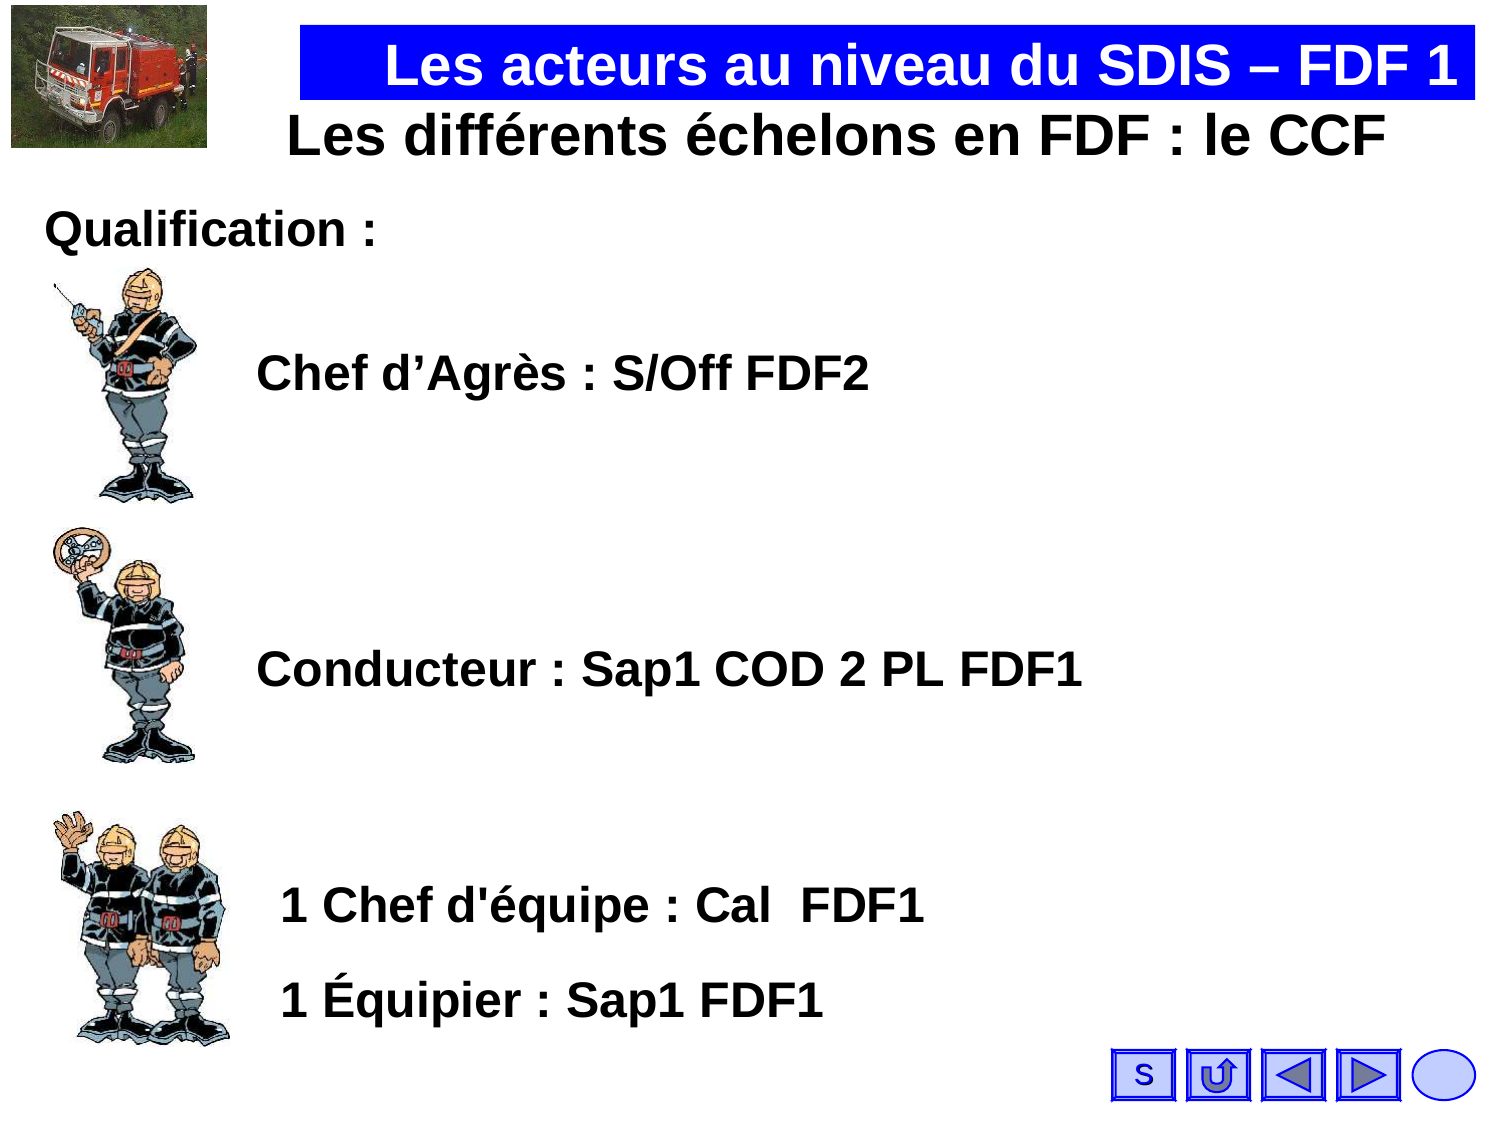

Les acteurs au niveau du SDIS – FDF 1
Les différents échelons en FDF : le CCF
Qualification :
Chef d’Agrès : S/Off FDF2
Conducteur : Sap1 COD 2 PL FDF1
1 Chef d'équipe : Cal FDF1
1 Équipier : Sap1 FDF1